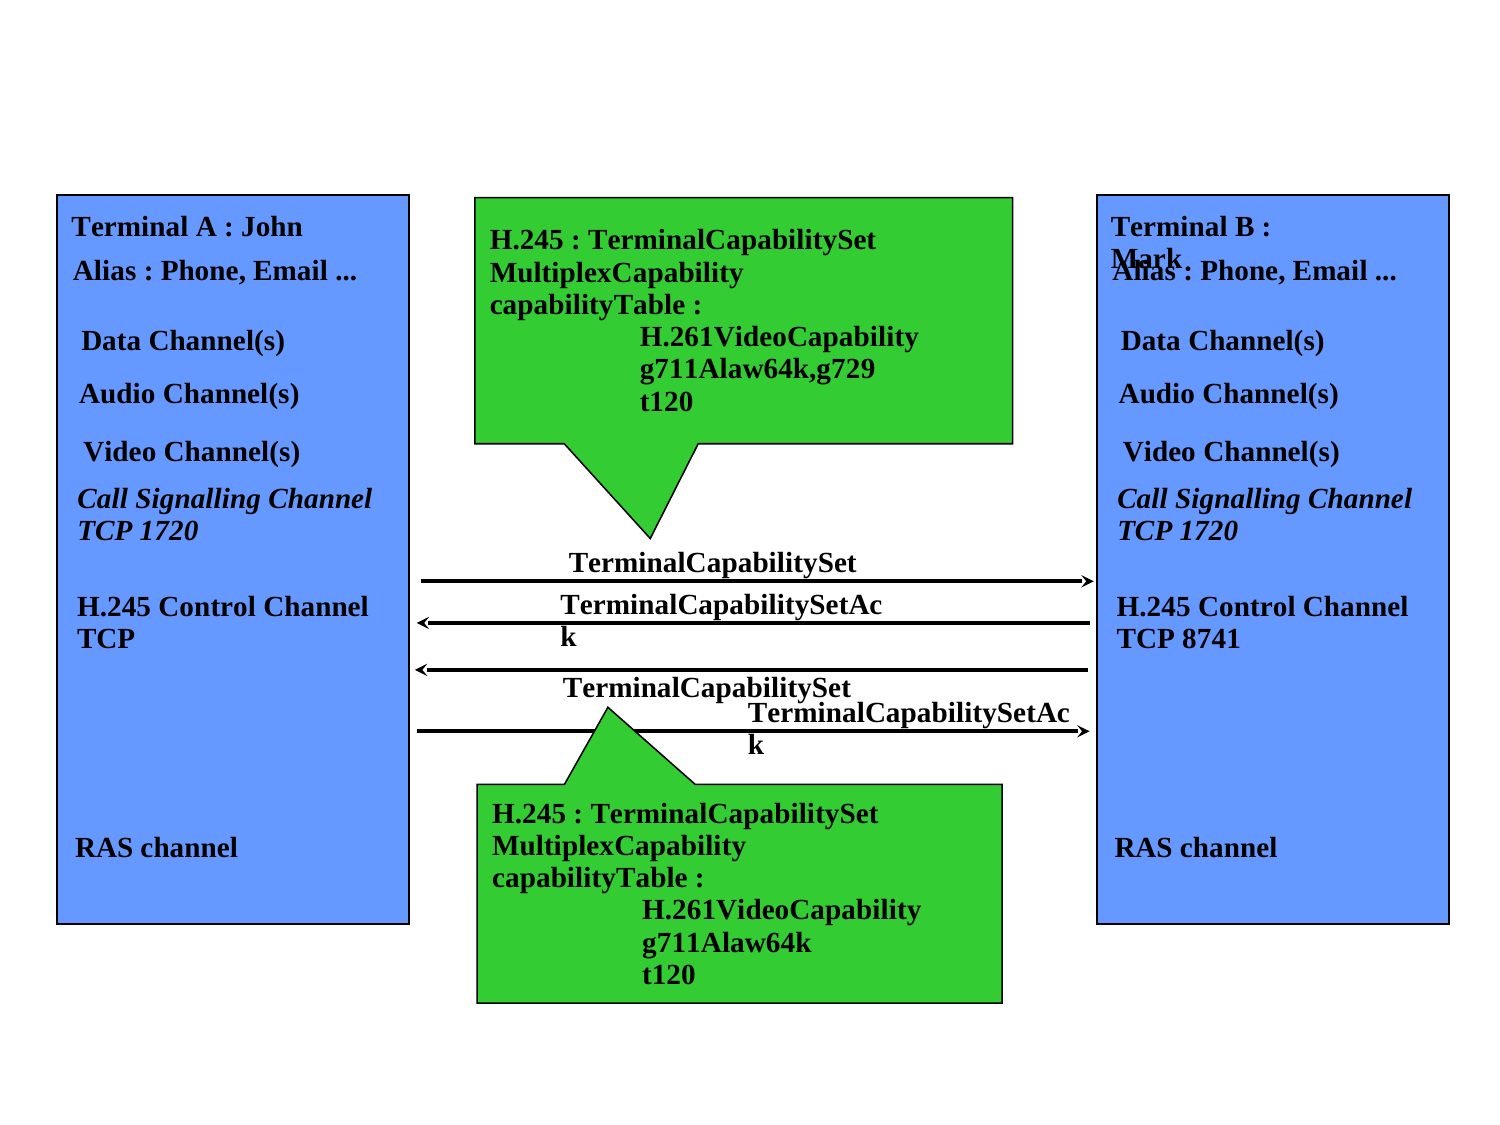

H.245 : TerminalCapabilitySet
MultiplexCapability
capabilityTable :
	H.261VideoCapability
	g711Alaw64k,g729
	t120
TerminalCapabilitySet
Terminal A : John
Terminal B : Mark
Alias : Phone, Email ...
Alias : Phone, Email ...
Data Channel(s)
Data Channel(s)
Audio Channel(s)
Audio Channel(s)
Video Channel(s)
Video Channel(s)
Call Signalling Channel
TCP 1720
Call Signalling Channel
TCP 1720
TerminalCapabilitySetAck
H.245 Control Channel
TCP
H.245 Control Channel
TCP 8741
TerminalCapabilitySet
H.245 : TerminalCapabilitySet
MultiplexCapability
capabilityTable :
	H.261VideoCapability
	g711Alaw64k
	t120
TerminalCapabilitySetAck
RAS channel
RAS channel